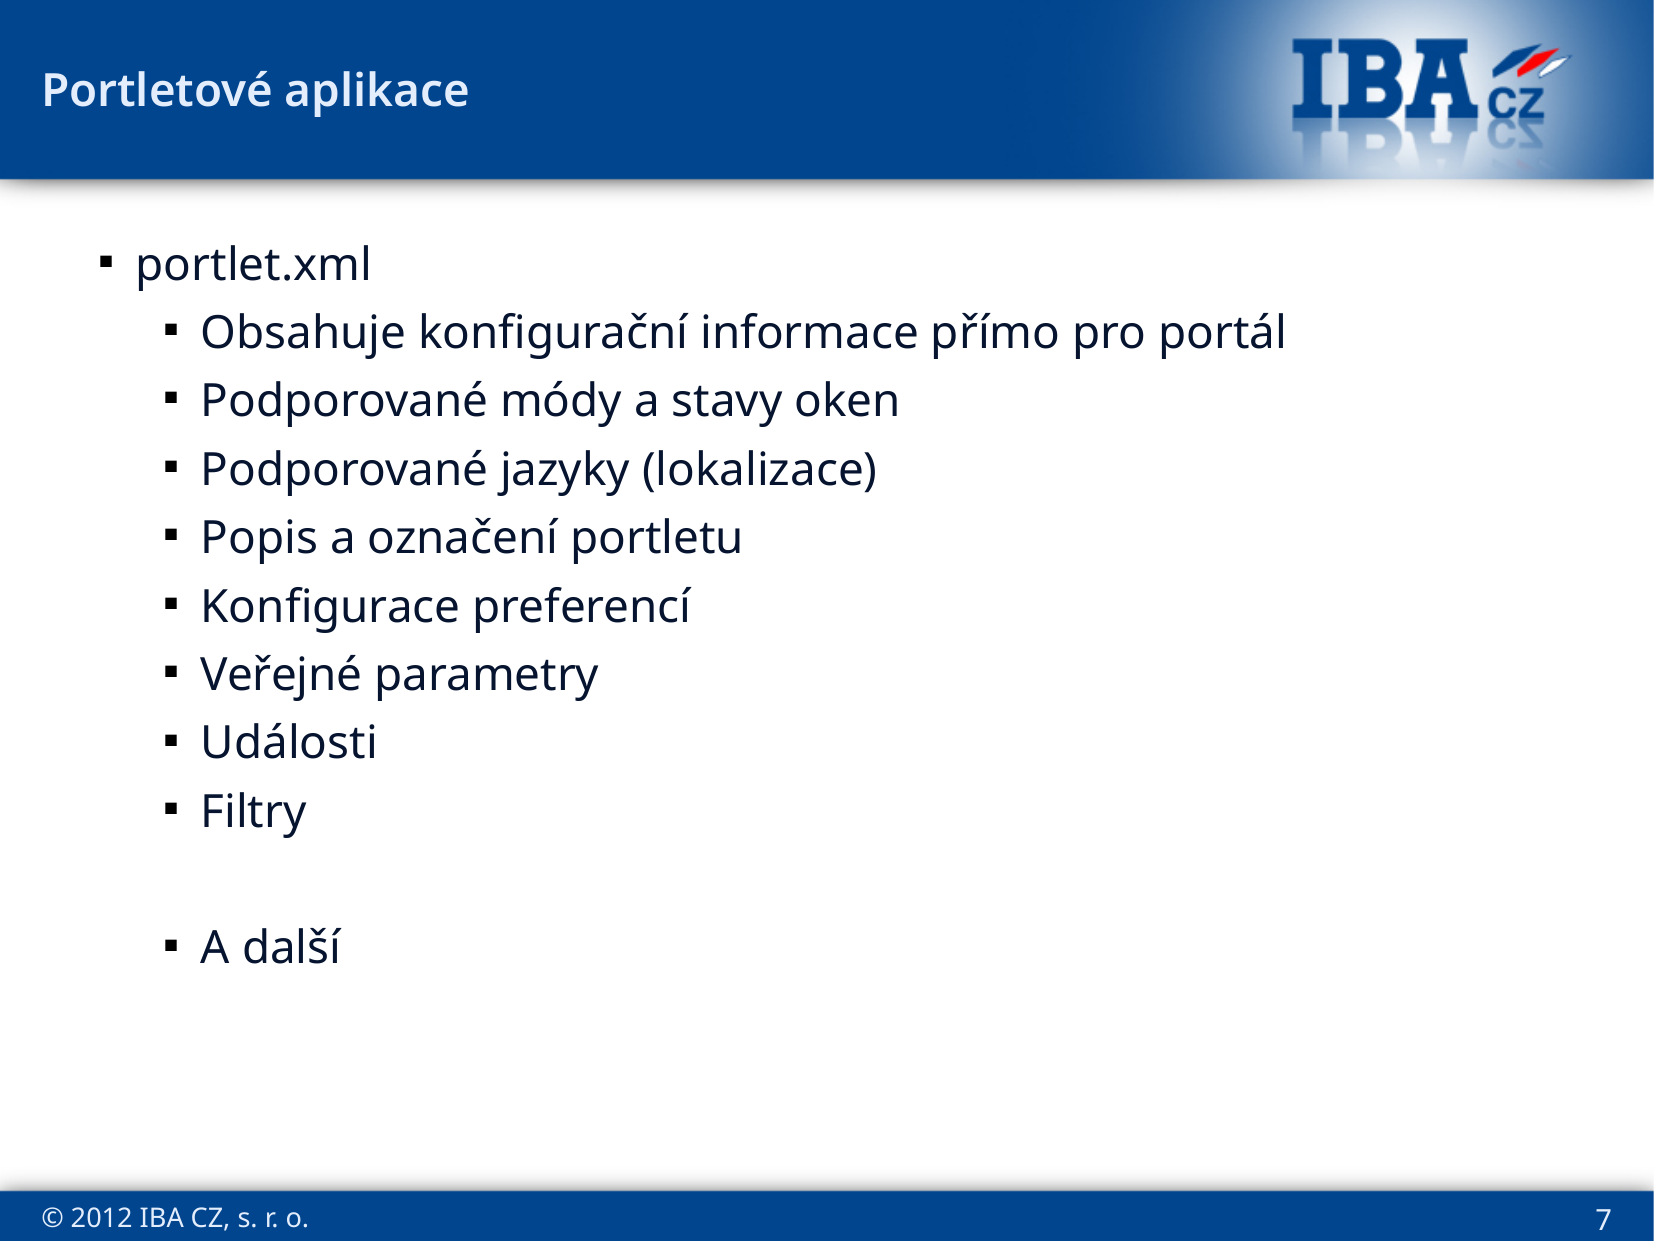

# Portletové aplikace
portlet.xml
Obsahuje konfigurační informace přímo pro portál
Podporované módy a stavy oken
Podporované jazyky (lokalizace)
Popis a označení portletu
Konfigurace preferencí
Veřejné parametry
Události
Filtry
A další
7